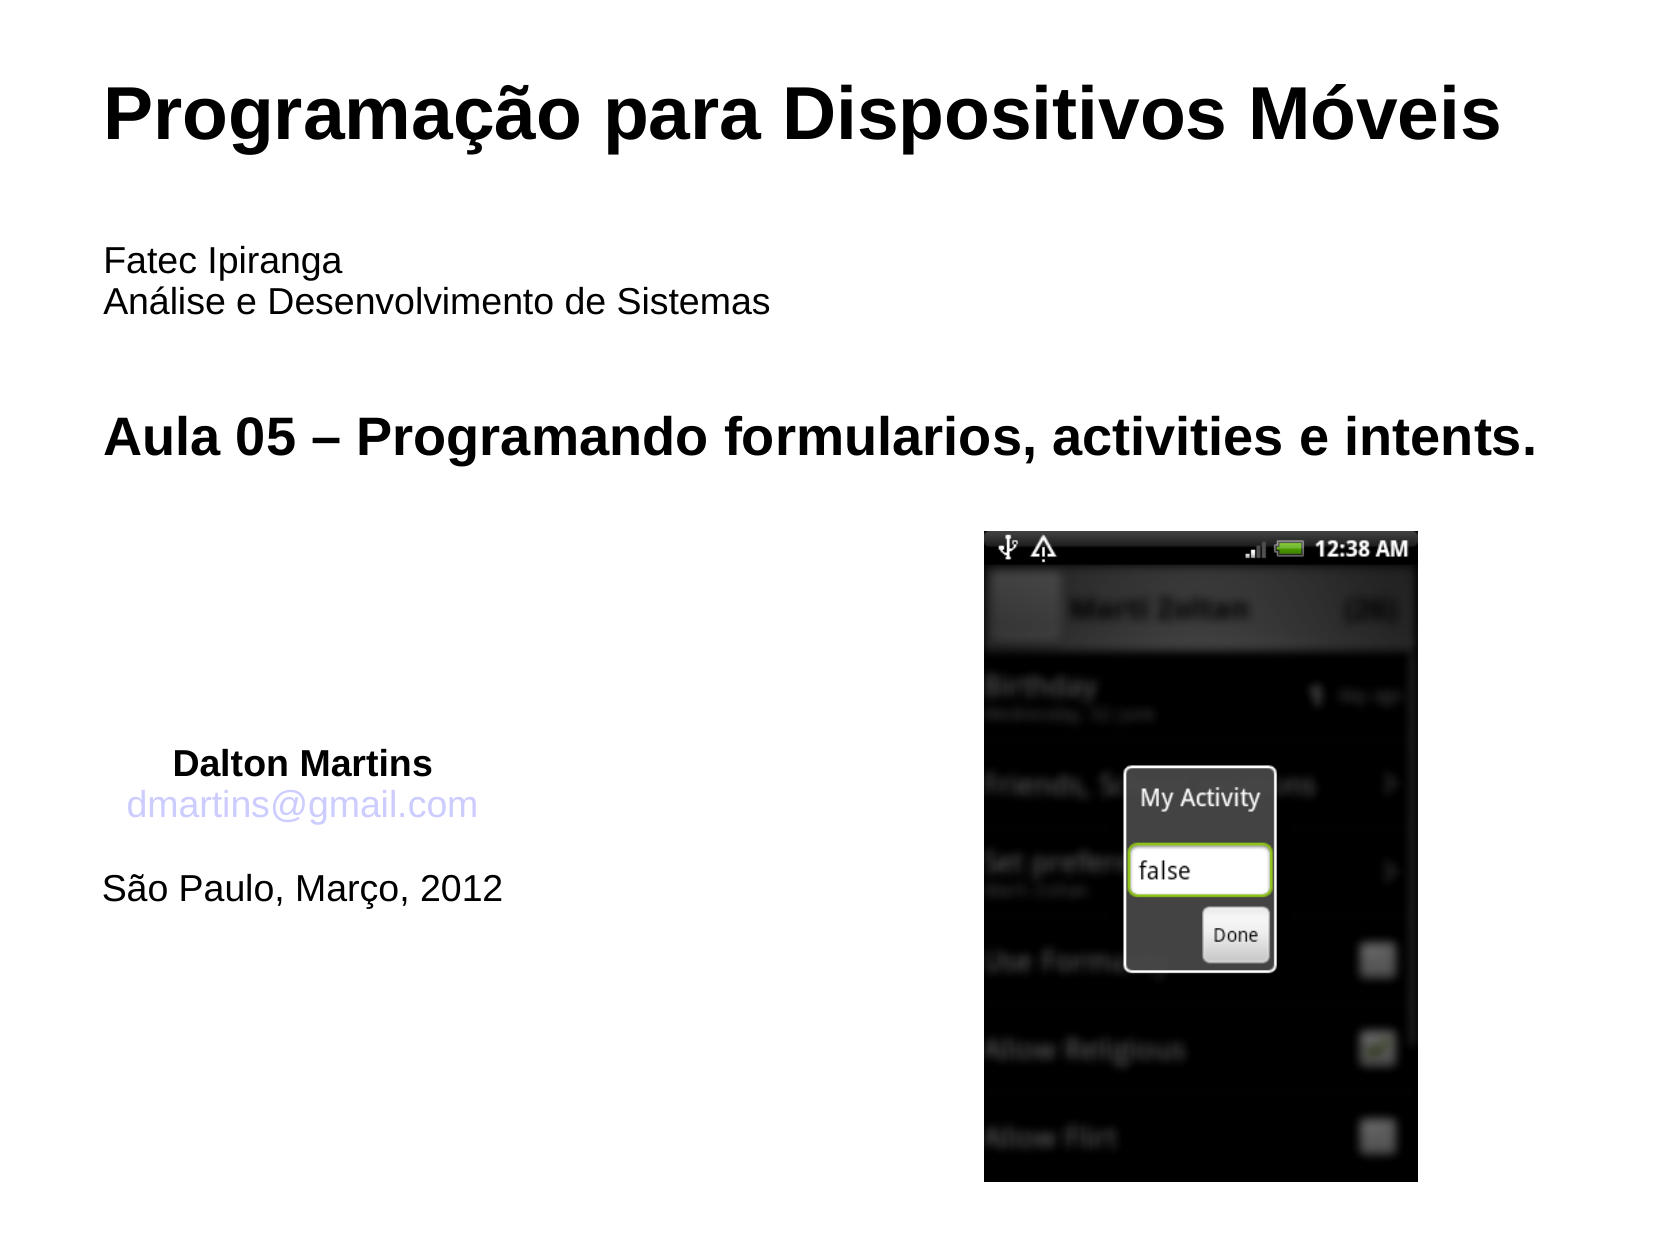

Programação para Dispositivos Móveis
Fatec Ipiranga
Análise e Desenvolvimento de Sistemas
Aula 05 – Programando formularios, activities e intents.
Dalton Martins
dmartins@gmail.com
São Paulo, Março, 2012